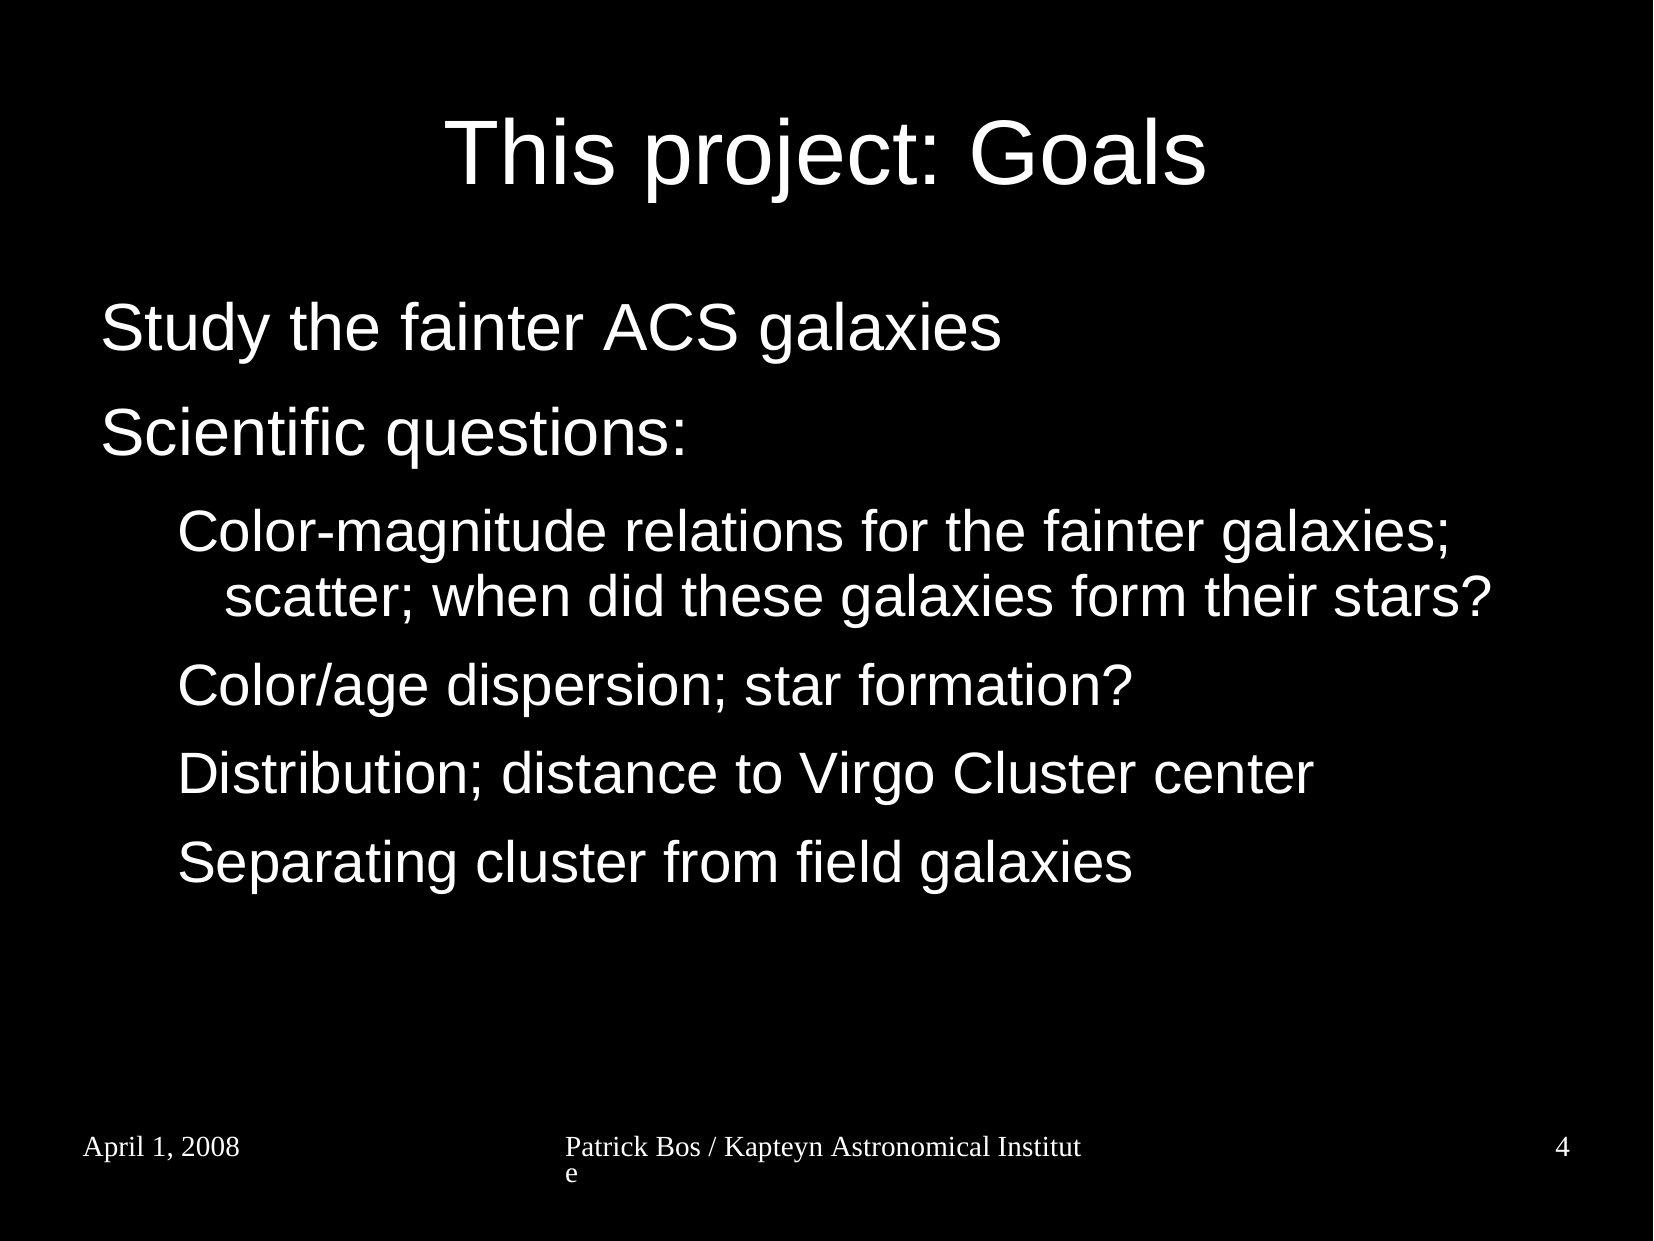

# This project: Goals
Study the fainter ACS galaxies
Scientific questions:
Color-magnitude relations for the fainter galaxies; scatter; when did these galaxies form their stars?
Color/age dispersion; star formation?
Distribution; distance to Virgo Cluster center
Separating cluster from field galaxies
April 1, 2008
Patrick Bos / Kapteyn Astronomical Institute
4